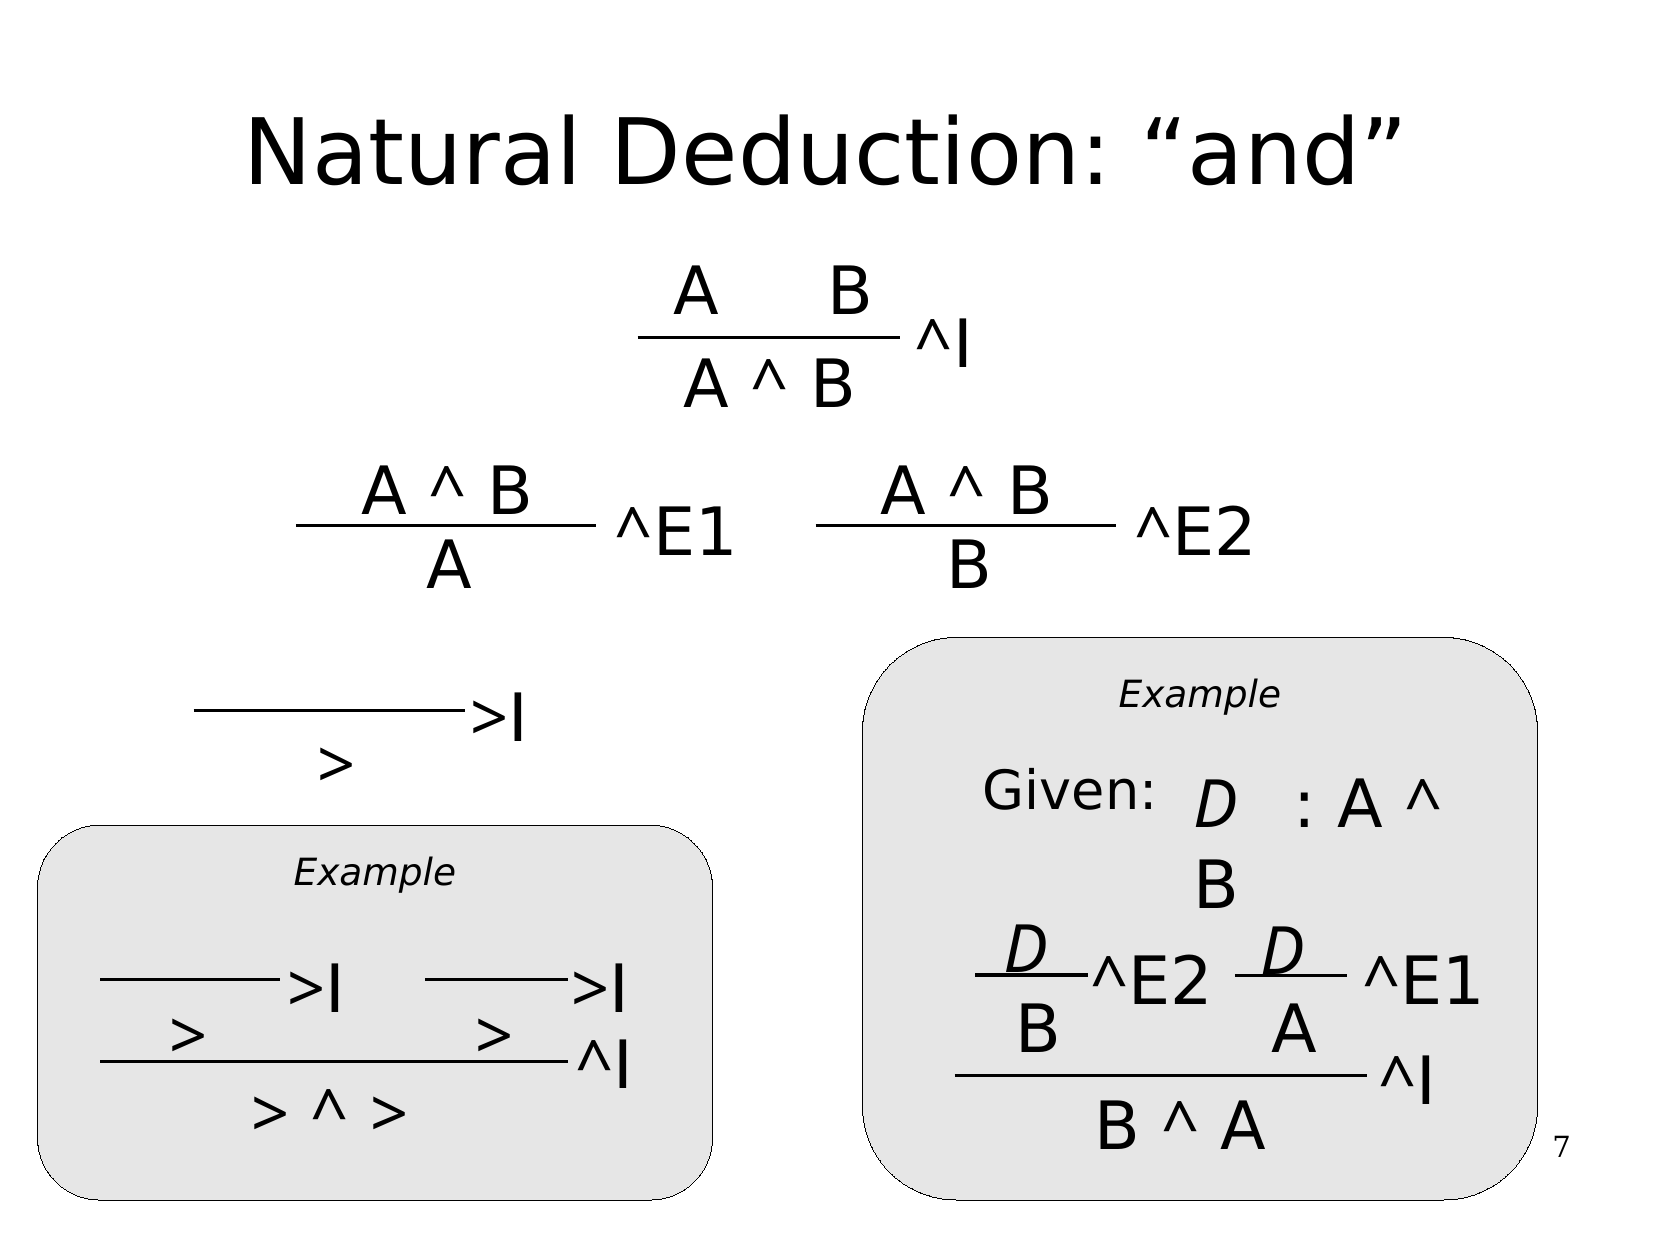

# Natural Deduction: “and”
A
B
^I
A ^ B
A ^ B
^E1
A
A ^ B
^E2
B
Example
D : A ^ B
Given:
D
D
^E2
^E1
B
A
^I
B ^ A
>I
>
Example
>I
>I
>
>
^I
> ^ >
7